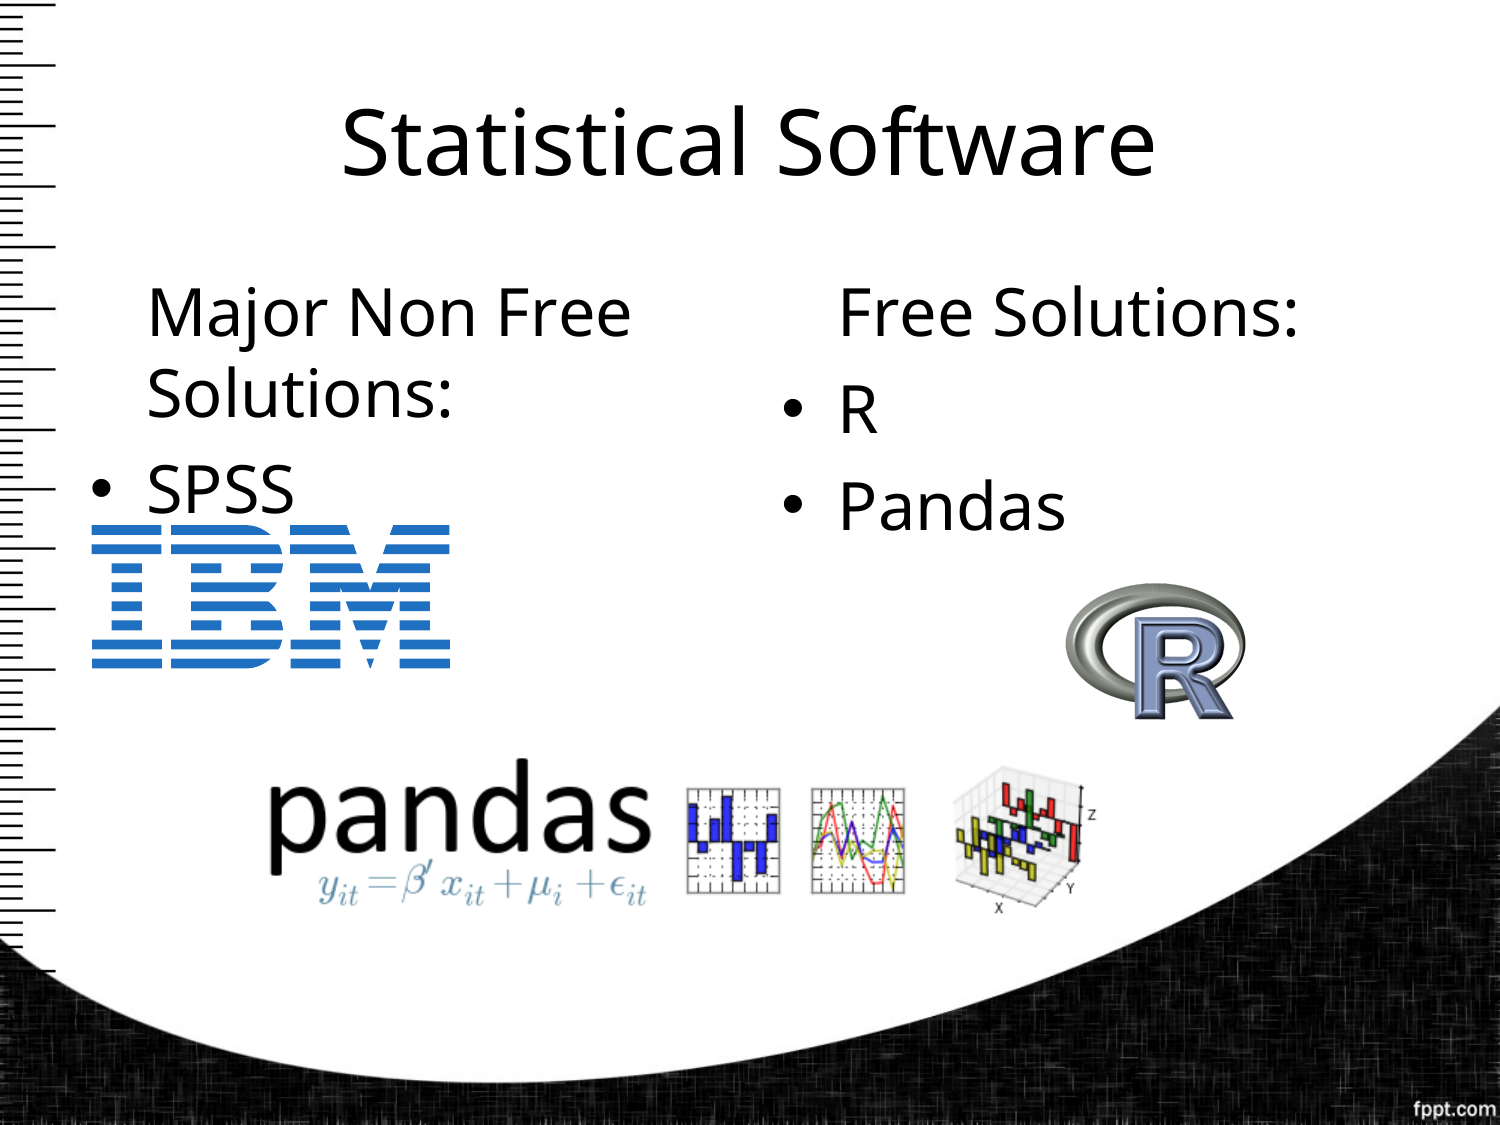

# Statistical Software
Major Non Free Solutions:
SPSS
Free Solutions:
R
Pandas